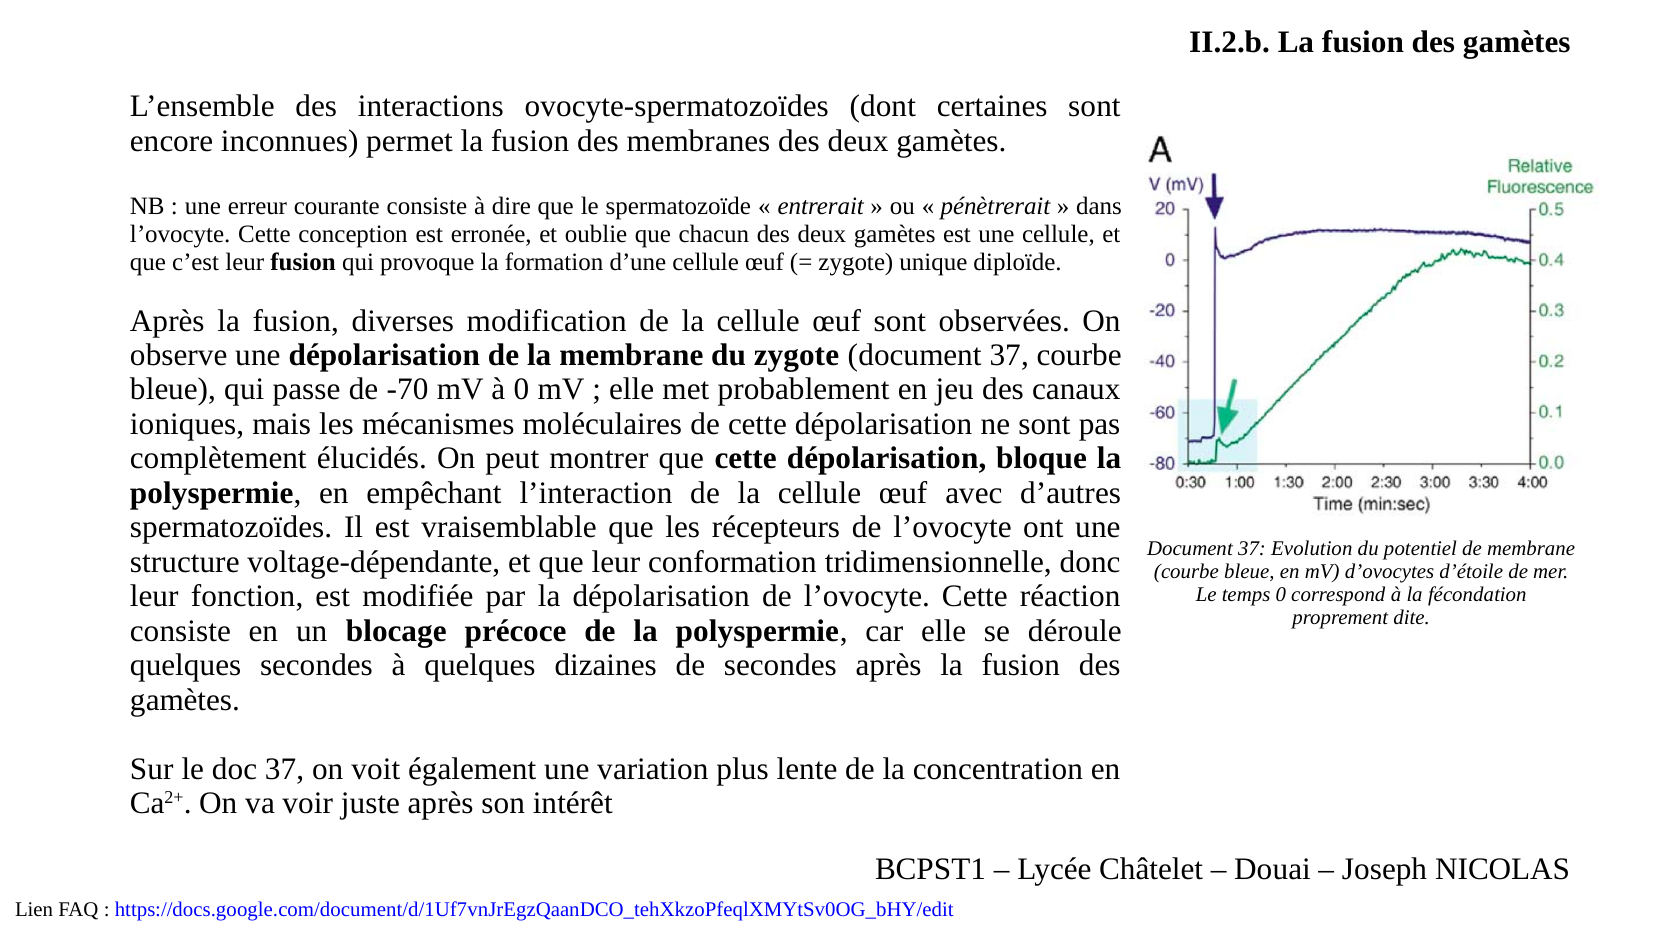

II.2.b. La fusion des gamètes
L’ensemble des interactions ovocyte-spermatozoïdes (dont certaines sont encore inconnues) permet la fusion des membranes des deux gamètes.
NB : une erreur courante consiste à dire que le spermatozoïde « entrerait » ou « pénètrerait » dans l’ovocyte. Cette conception est erronée, et oublie que chacun des deux gamètes est une cellule, et que c’est leur fusion qui provoque la formation d’une cellule œuf (= zygote) unique diploïde.
Après la fusion, diverses modification de la cellule œuf sont observées. On observe une dépolarisation de la membrane du zygote (document 37, courbe bleue), qui passe de -70 mV à 0 mV ; elle met probablement en jeu des canaux ioniques, mais les mécanismes moléculaires de cette dépolarisation ne sont pas complètement élucidés. On peut montrer que cette dépolarisation, bloque la polyspermie, en empêchant l’interaction de la cellule œuf avec d’autres spermatozoïdes. Il est vraisemblable que les récepteurs de l’ovocyte ont une structure voltage-dépendante, et que leur conformation tridimensionnelle, donc leur fonction, est modifiée par la dépolarisation de l’ovocyte. Cette réaction consiste en un blocage précoce de la polyspermie, car elle se déroule quelques secondes à quelques dizaines de secondes après la fusion des gamètes.
Sur le doc 37, on voit également une variation plus lente de la concentration en Ca2+. On va voir juste après son intérêt
Document 37: Evolution du potentiel de membrane (courbe bleue, en mV) d’ovocytes d’étoile de mer. Le temps 0 correspond à la fécondation proprement dite.
BCPST1 – Lycée Châtelet – Douai – Joseph NICOLAS
Lien FAQ : https://docs.google.com/document/d/1Uf7vnJrEgzQaanDCO_tehXkzoPfeqlXMYtSv0OG_bHY/edit